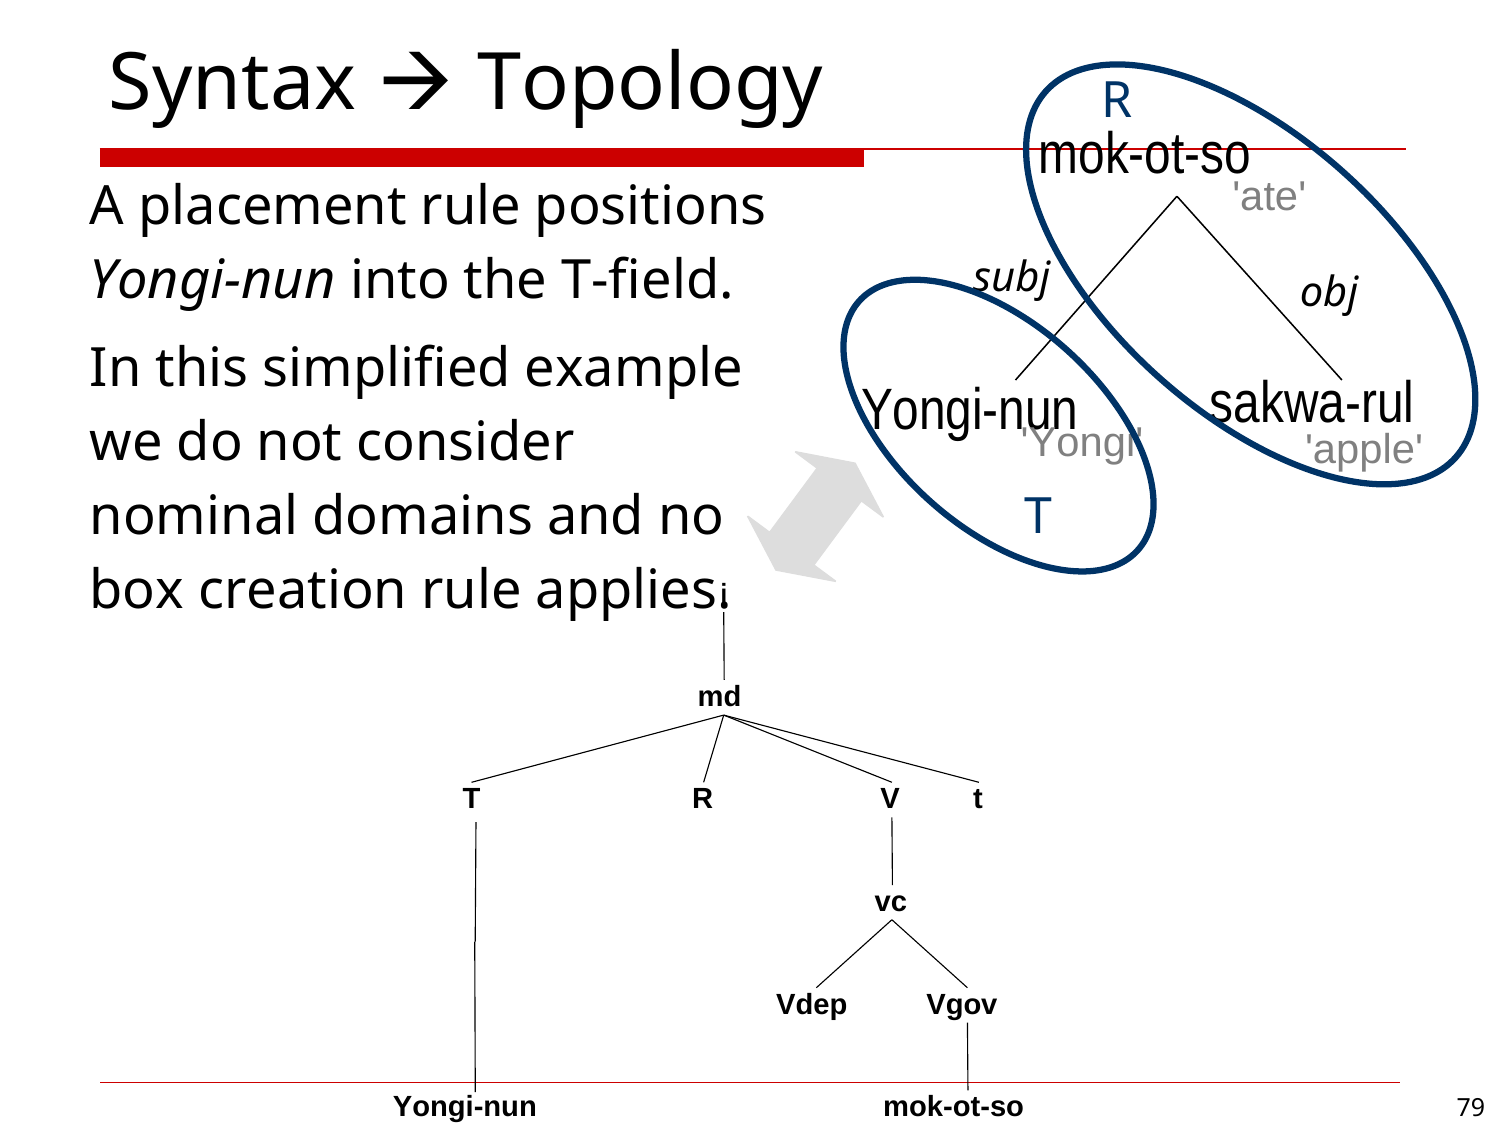

R
mok-ot-so
'ate'
subj
obj
sakwa-rul
Yongi-nun
'Yongi'
'apple'
T
Syntax  Topology
# A placement rule positions Yongi-nun into the T-field.
In this simplified example we do not consider nominal domains and no box creation rule applies.
i
md
T
R
V
t
vc
Vdep
Vgov
79
Yongi-nun
mok-ot-so